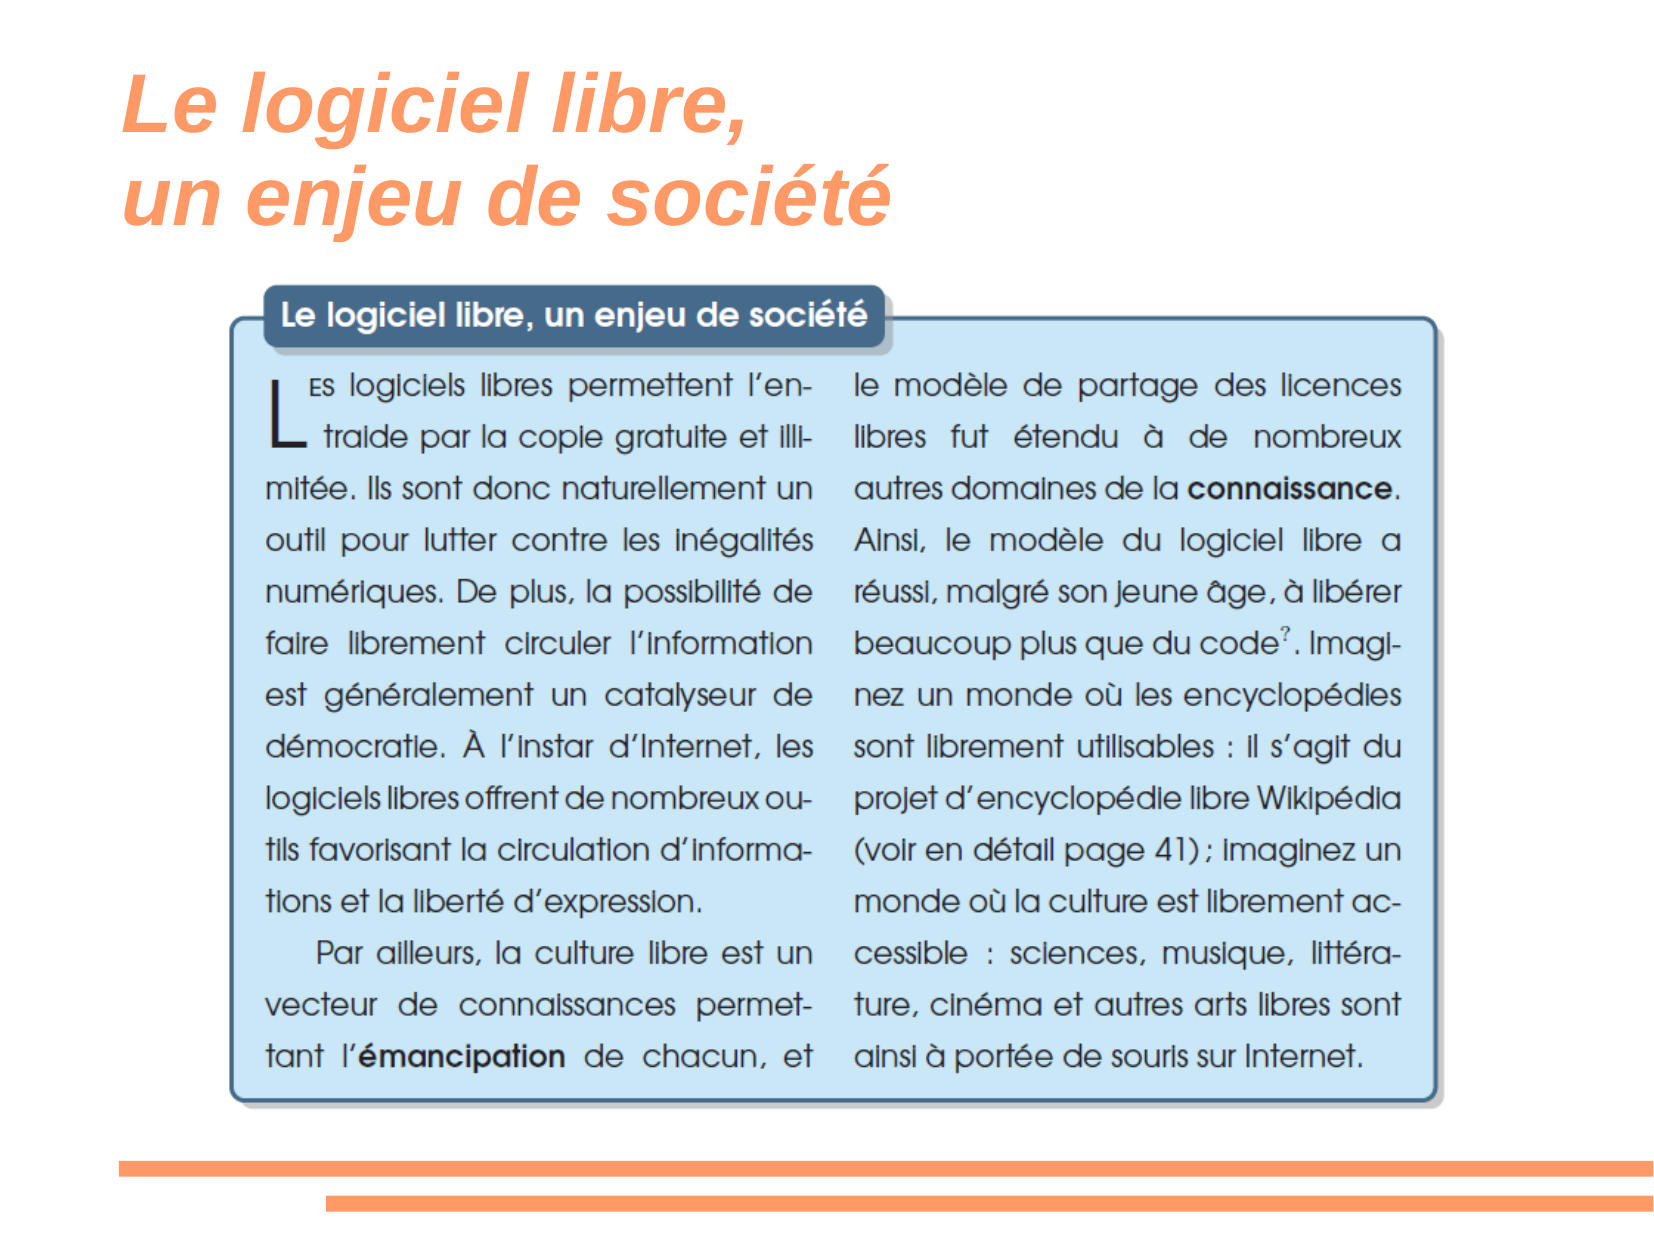

# Le logiciel libre, un enjeu de société